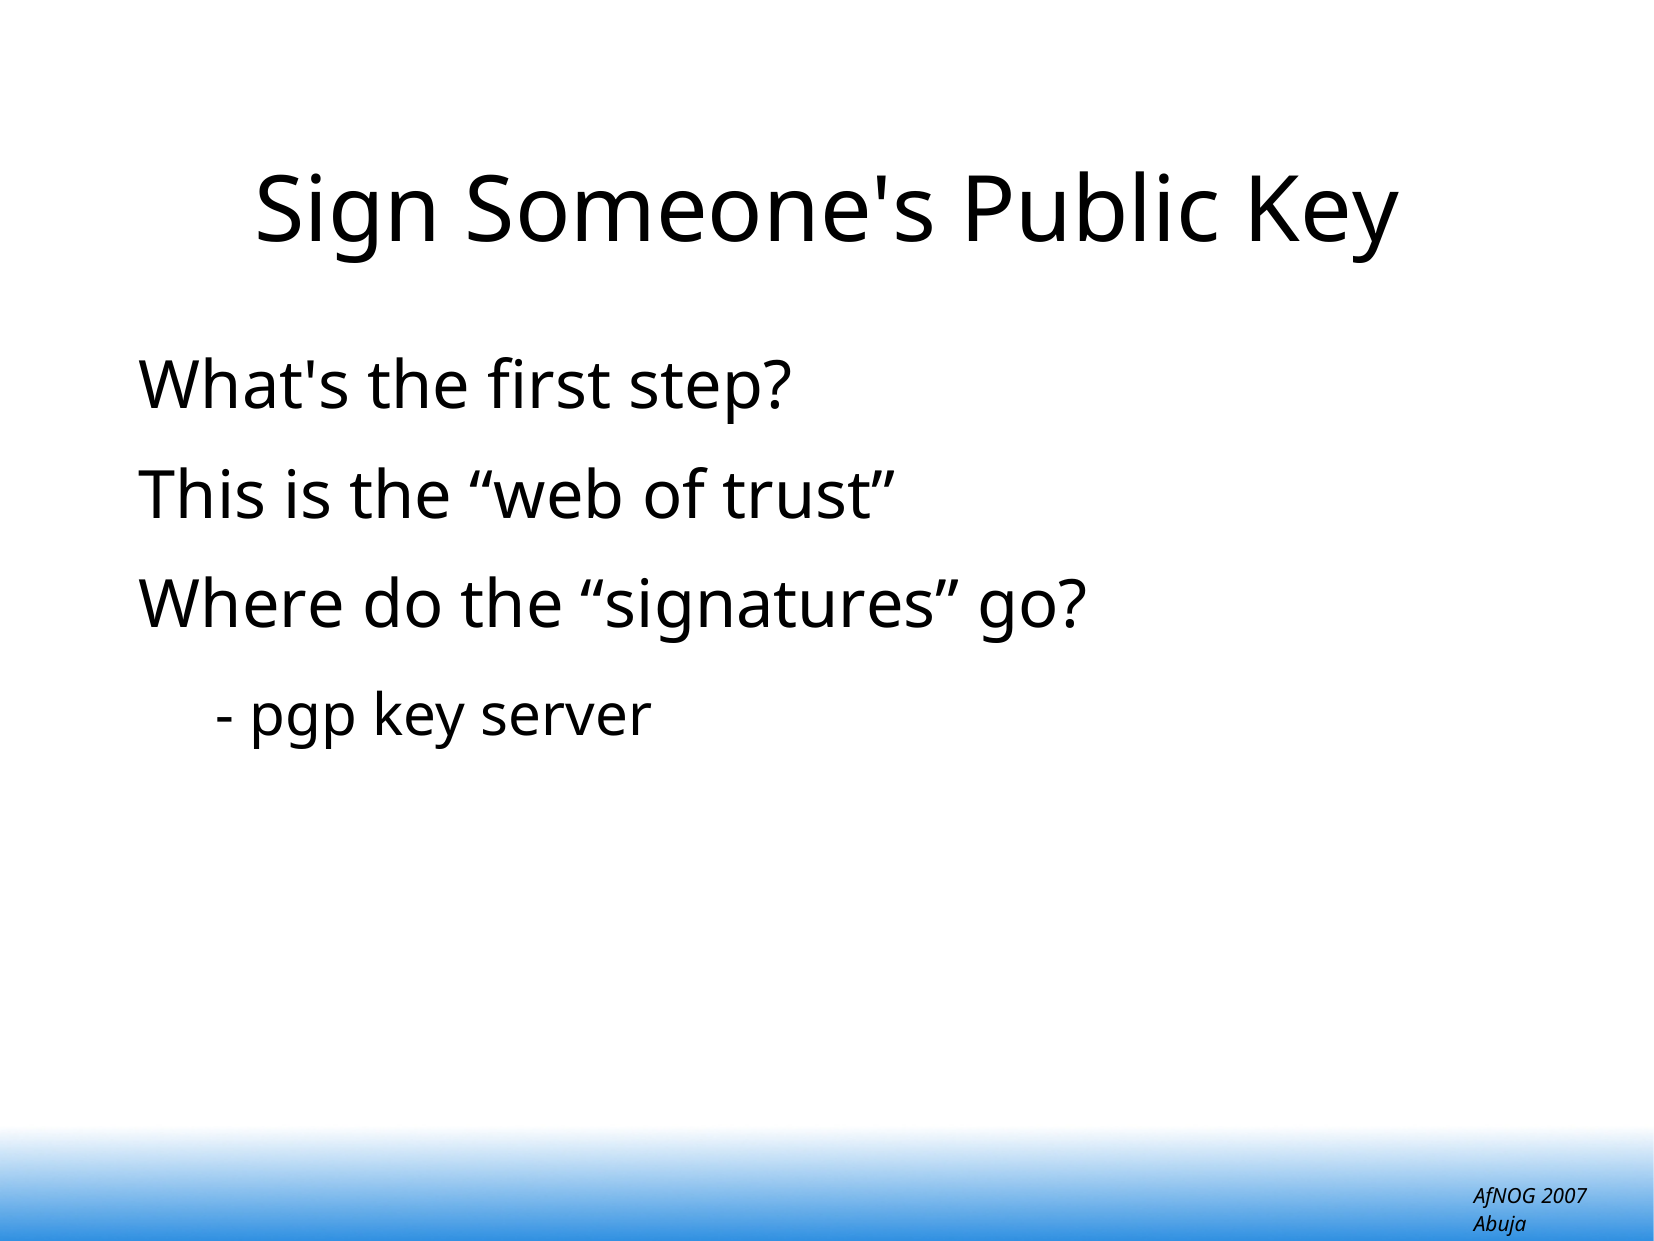

# Sign Someone's Public Key
What's the first step?
This is the “web of trust”
Where do the “signatures” go?
- pgp key server